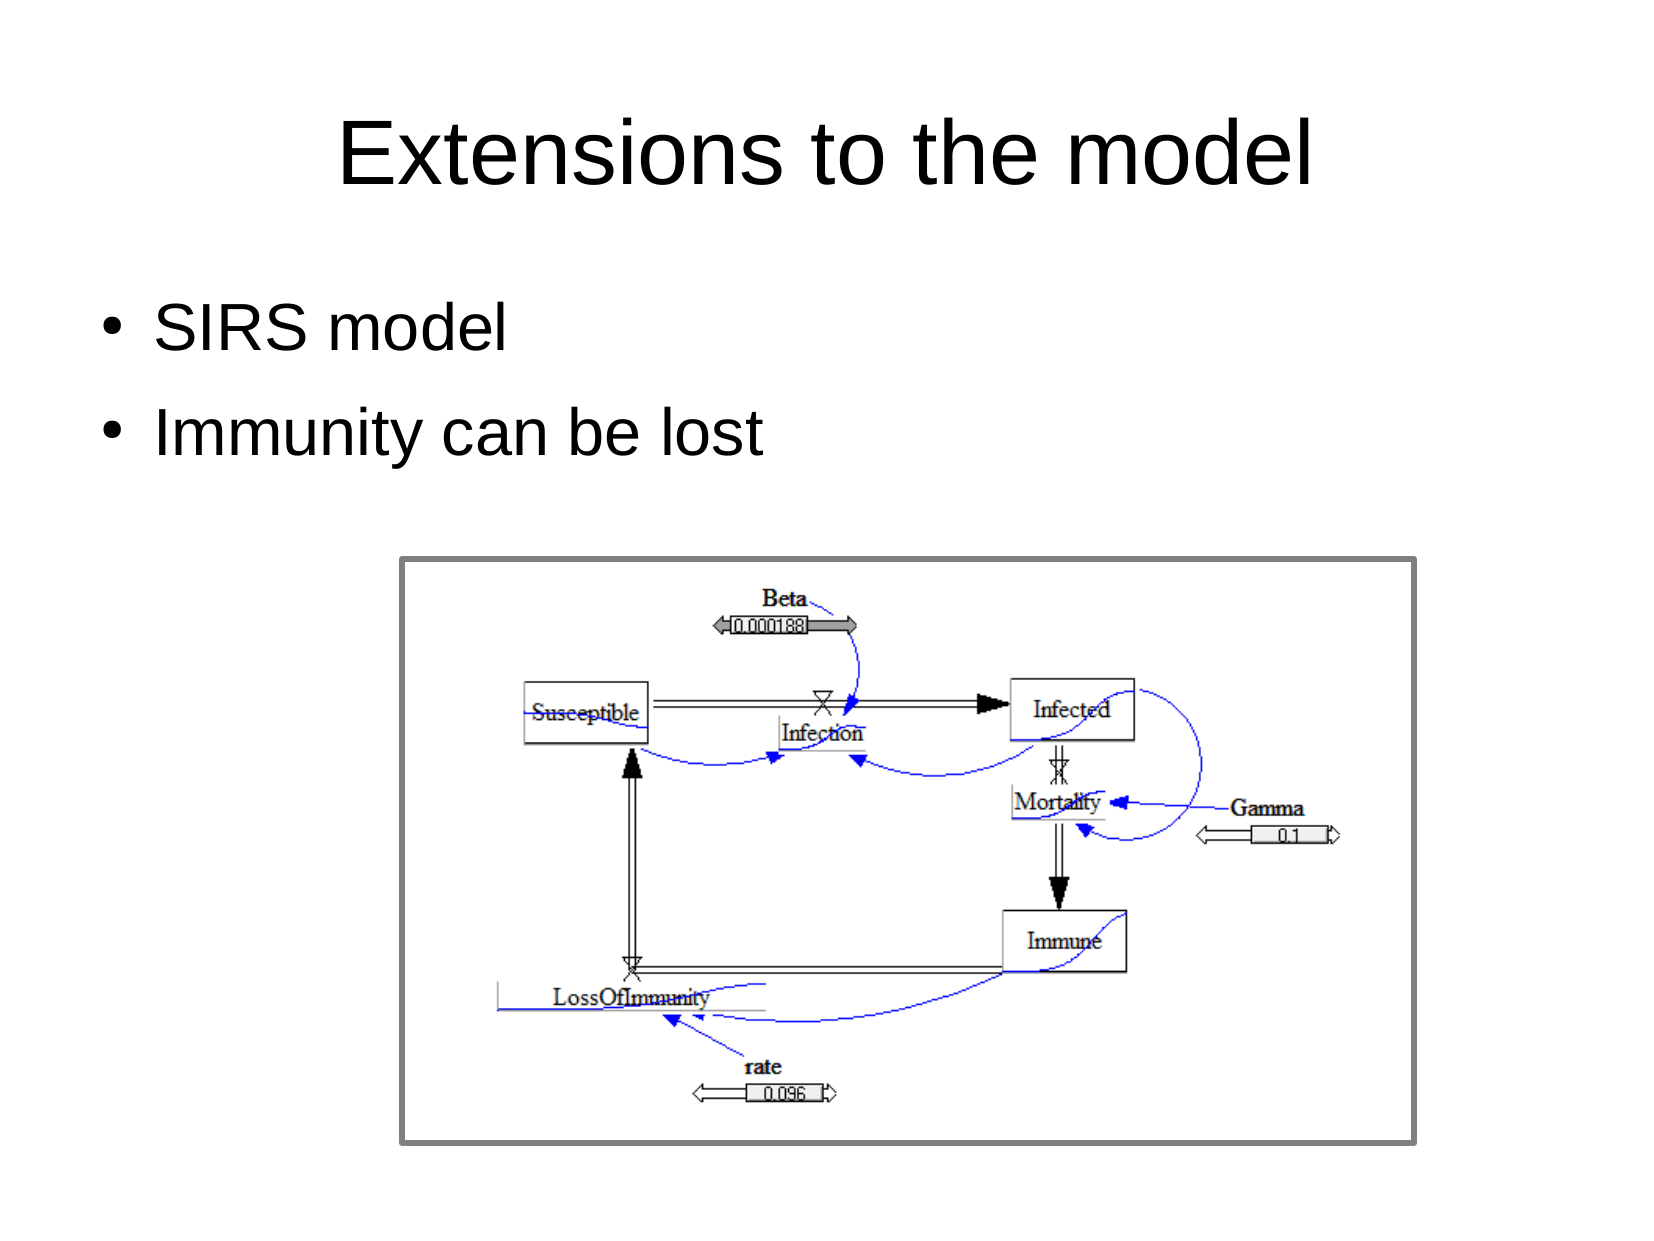

# Extensions to the model
SIRS model
Immunity can be lost